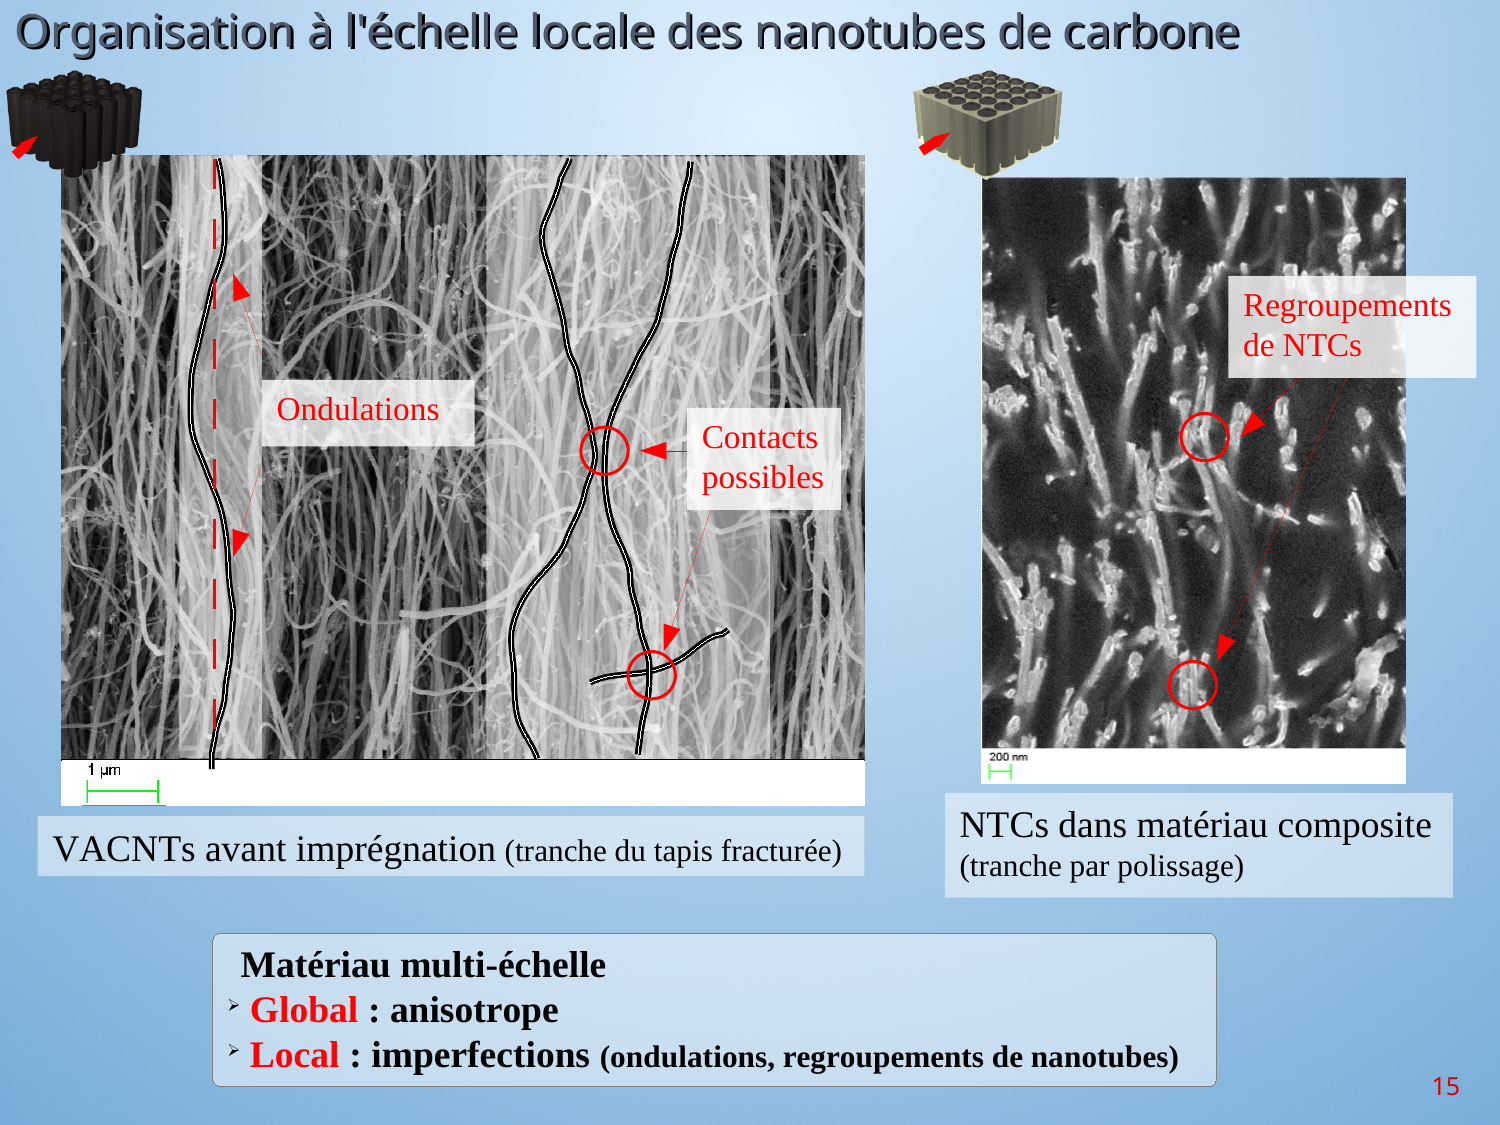

Organisation à l'échelle locale des nanotubes de carbone
Ondulations
Regroupements de NTCs
Contacts possibles
NTCs dans matériau composite (tranche par polissage)
VACNTs avant imprégnation (tranche du tapis fracturée)
Matériau multi-échelle
 Global : anisotrope
 Local : imperfections (ondulations, regroupements de nanotubes)